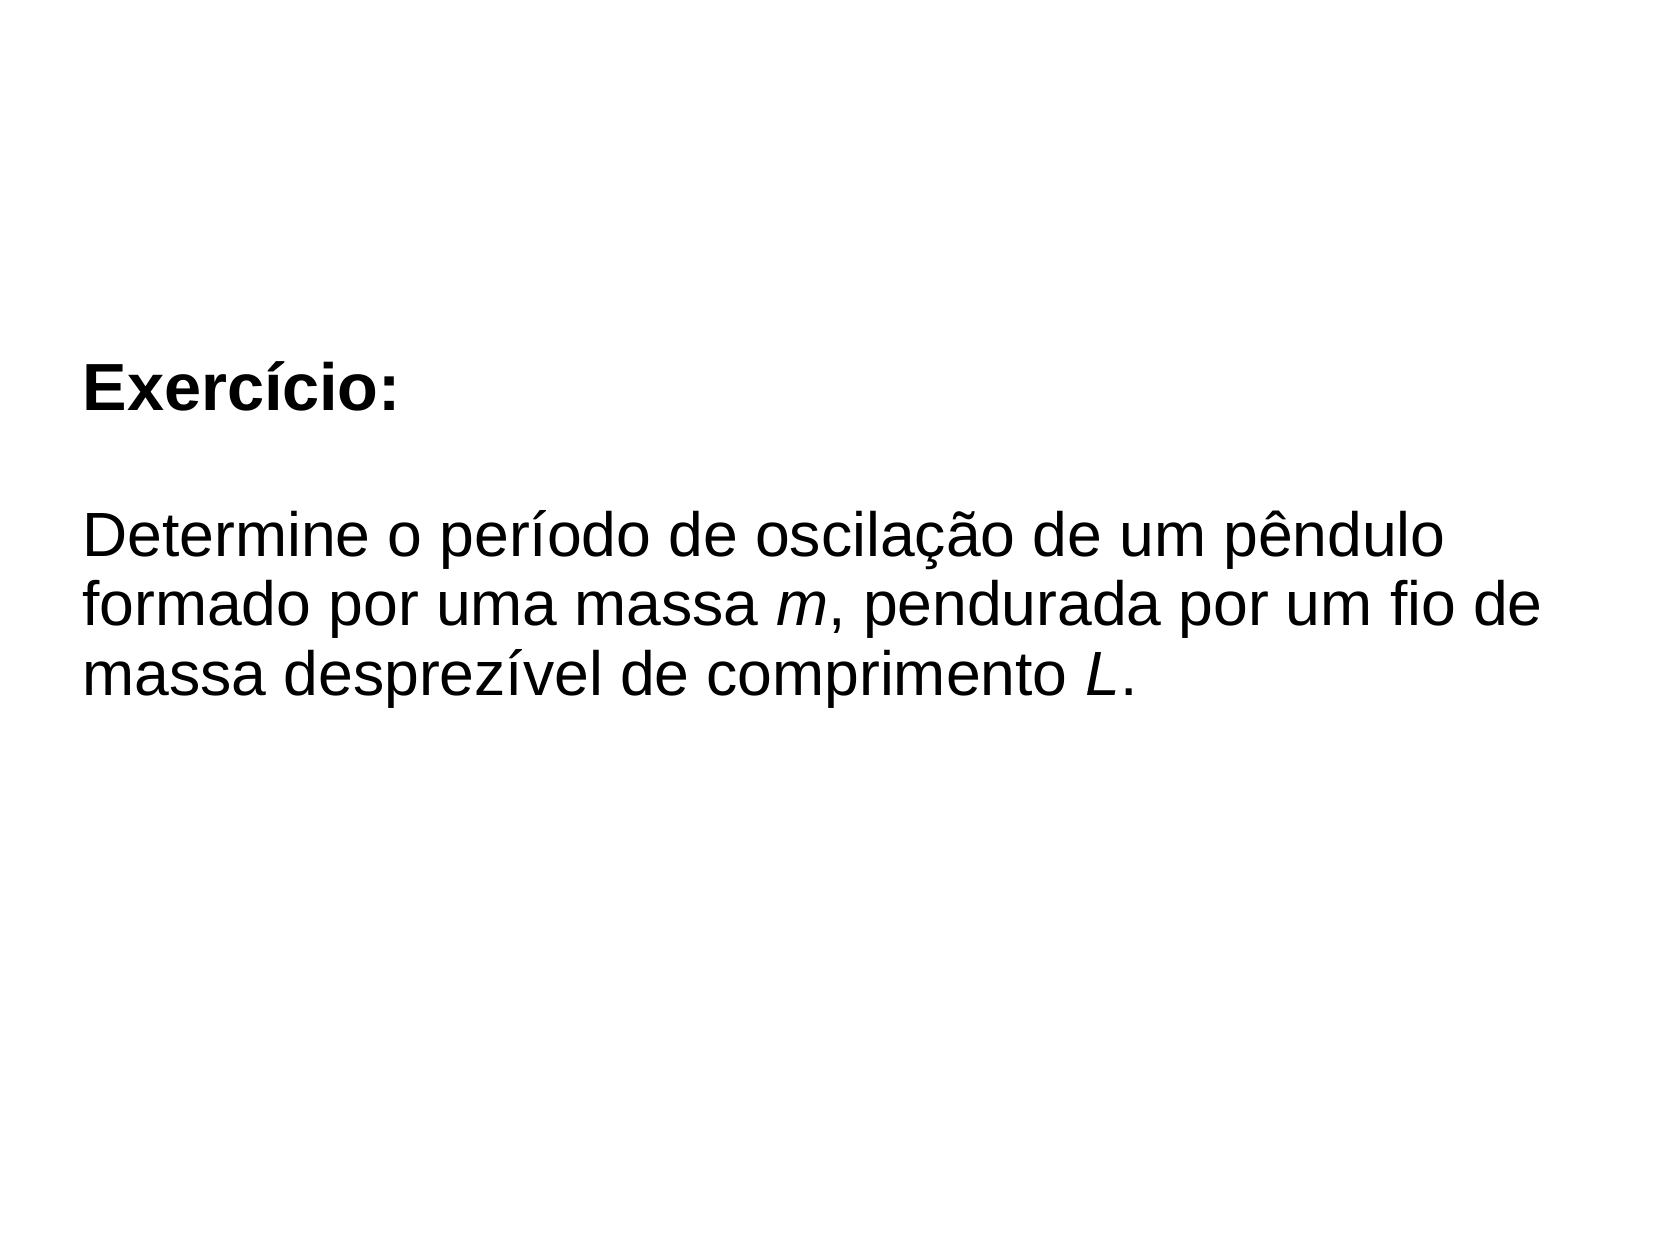

# Exercício:
Determine o período de oscilação de um pêndulo formado por uma massa m, pendurada por um fio de massa desprezível de comprimento L.